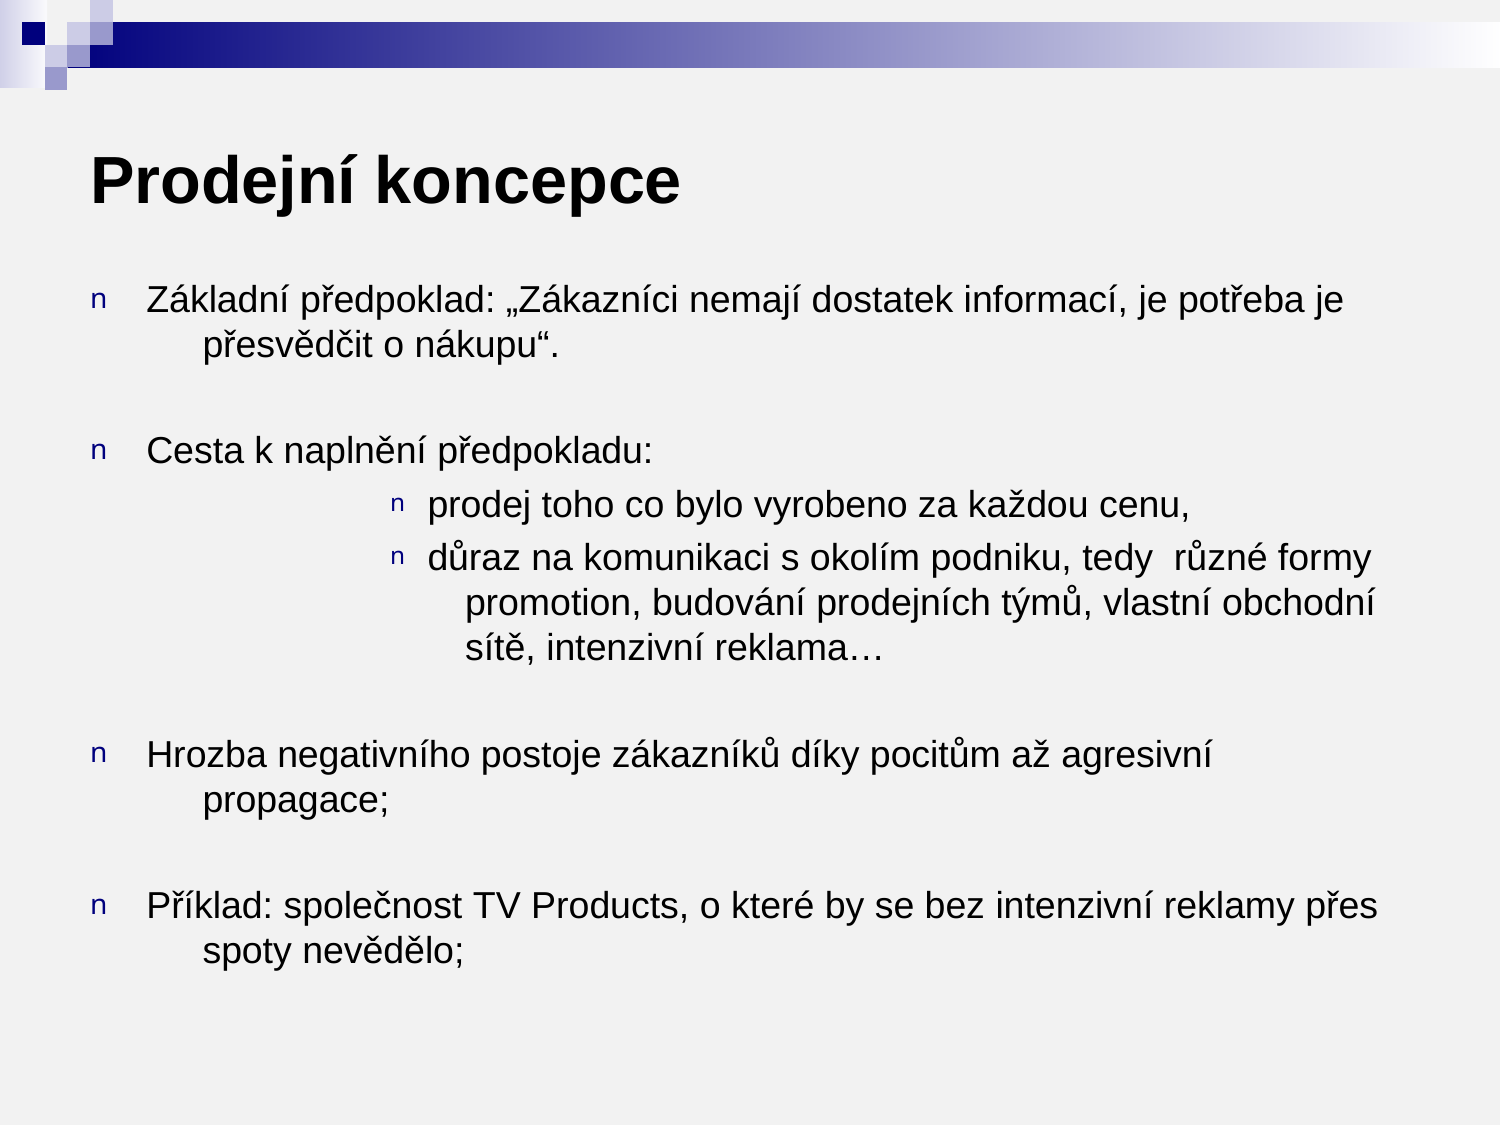

# Prodejní koncepce
Základní předpoklad: „Zákazníci nemají dostatek informací, je potřeba je přesvědčit o nákupu“.
Cesta k naplnění předpokladu:
prodej toho co bylo vyrobeno za každou cenu,
důraz na komunikaci s okolím podniku, tedy různé formy promotion, budování prodejních týmů, vlastní obchodní sítě, intenzivní reklama…
Hrozba negativního postoje zákazníků díky pocitům až agresivní propagace;
Příklad: společnost TV Products, o které by se bez intenzivní reklamy přes spoty nevědělo;